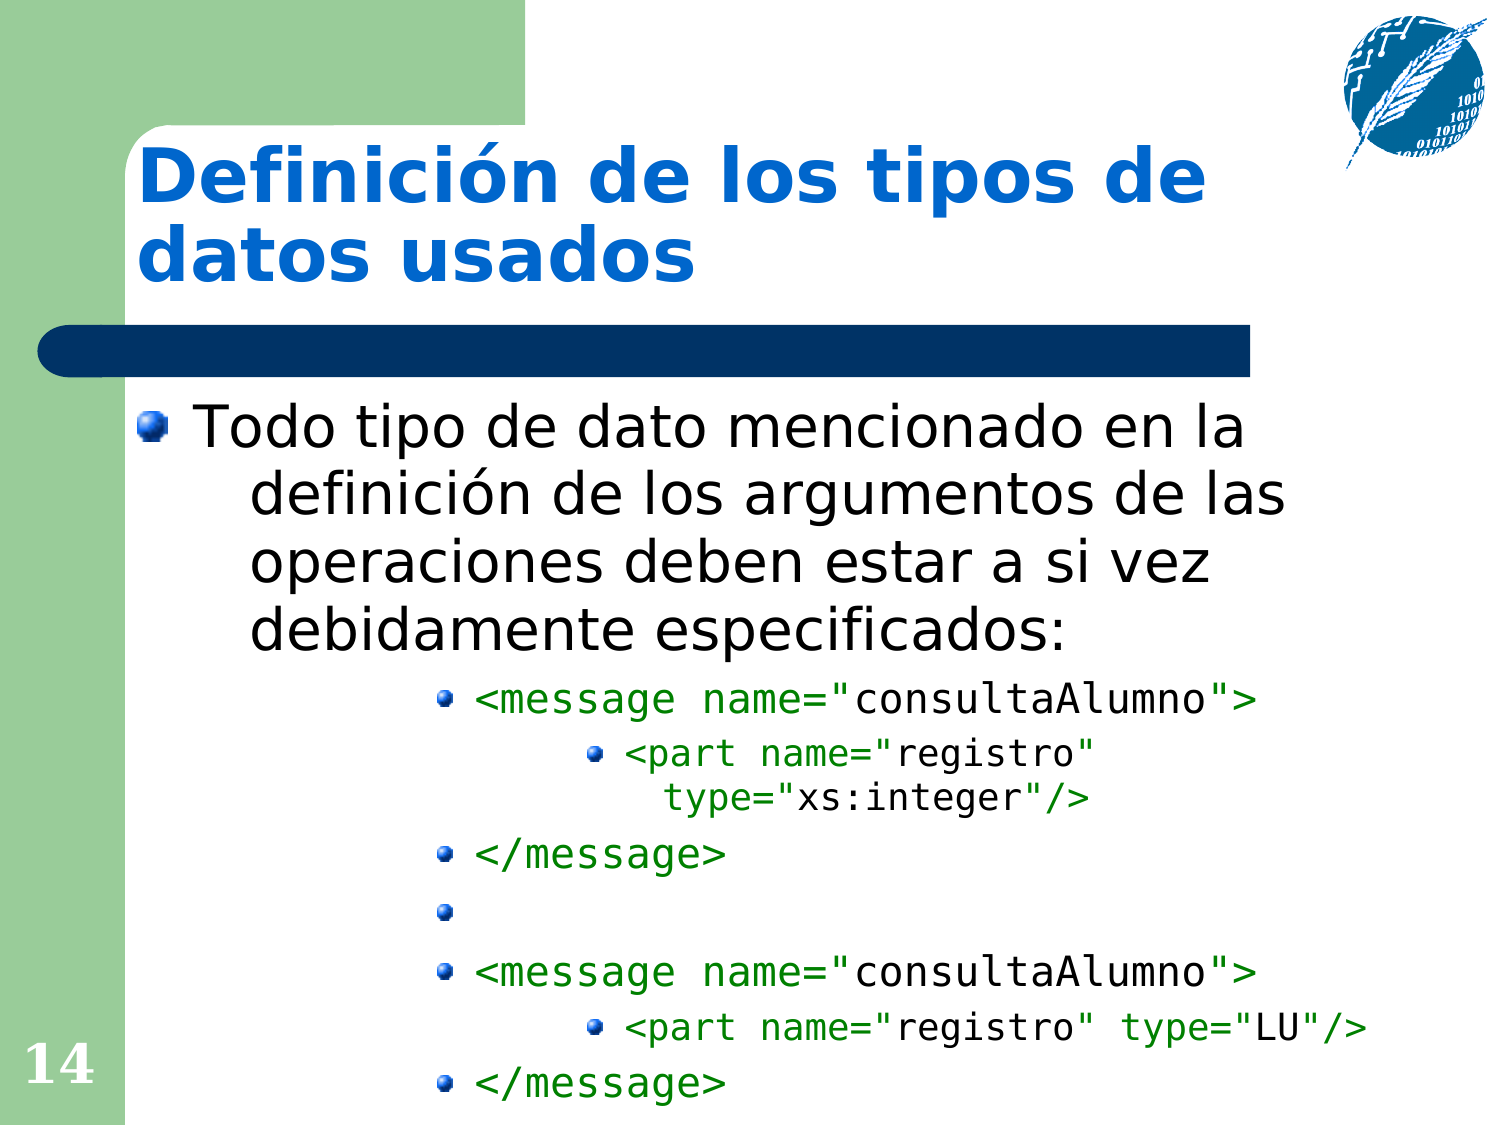

# Definición de los tipos de datos usados
Todo tipo de dato mencionado en la definición de los argumentos de las operaciones deben estar a si vez debidamente especificados:
<message name="consultaAlumno">
<part name="registro" type="xs:integer"/>
</message>
<message name="consultaAlumno">
<part name="registro" type="LU"/>
</message>
14